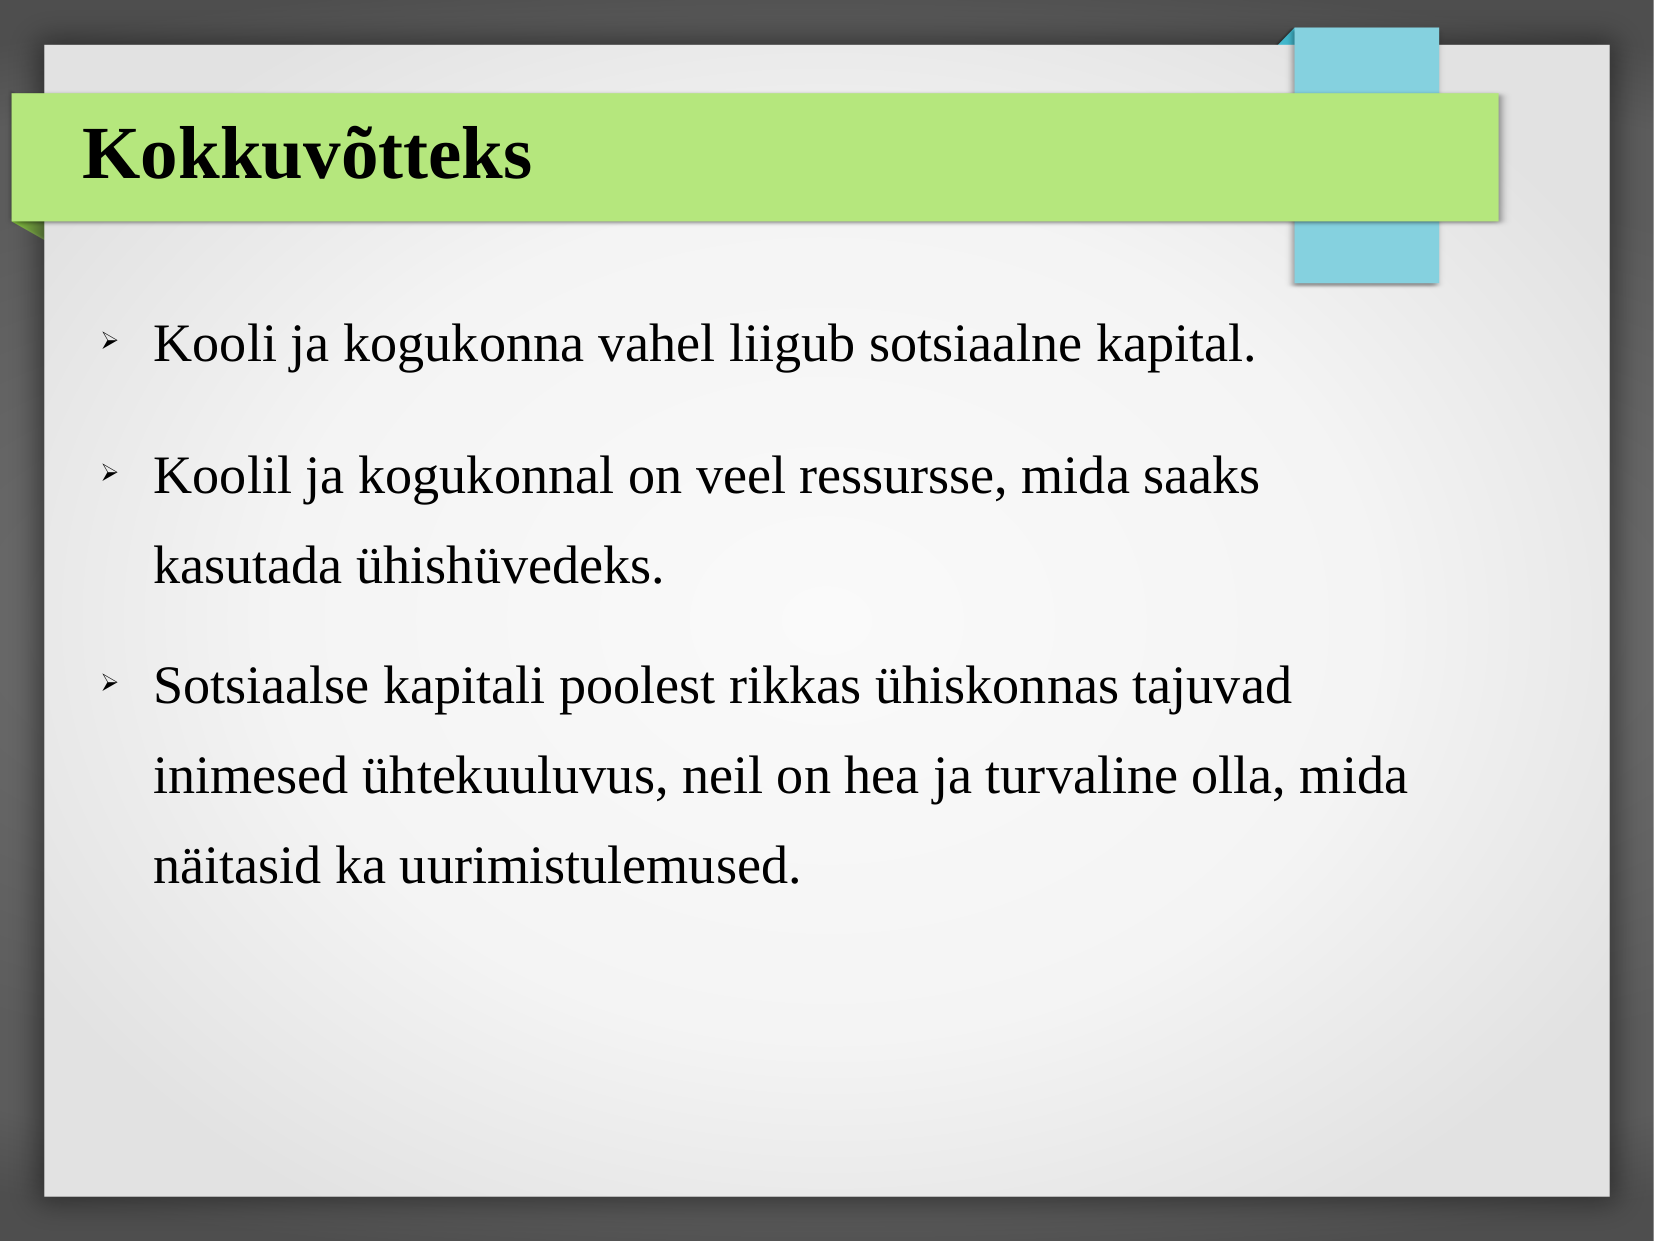

# Kokkuvõtteks
Kooli ja kogukonna vahel liigub sotsiaalne kapital.
Koolil ja kogukonnal on veel ressursse, mida saaks kasutada ühishüvedeks.
Sotsiaalse kapitali poolest rikkas ühiskonnas tajuvad inimesed ühtekuuluvus, neil on hea ja turvaline olla, mida näitasid ka uurimistulemused.